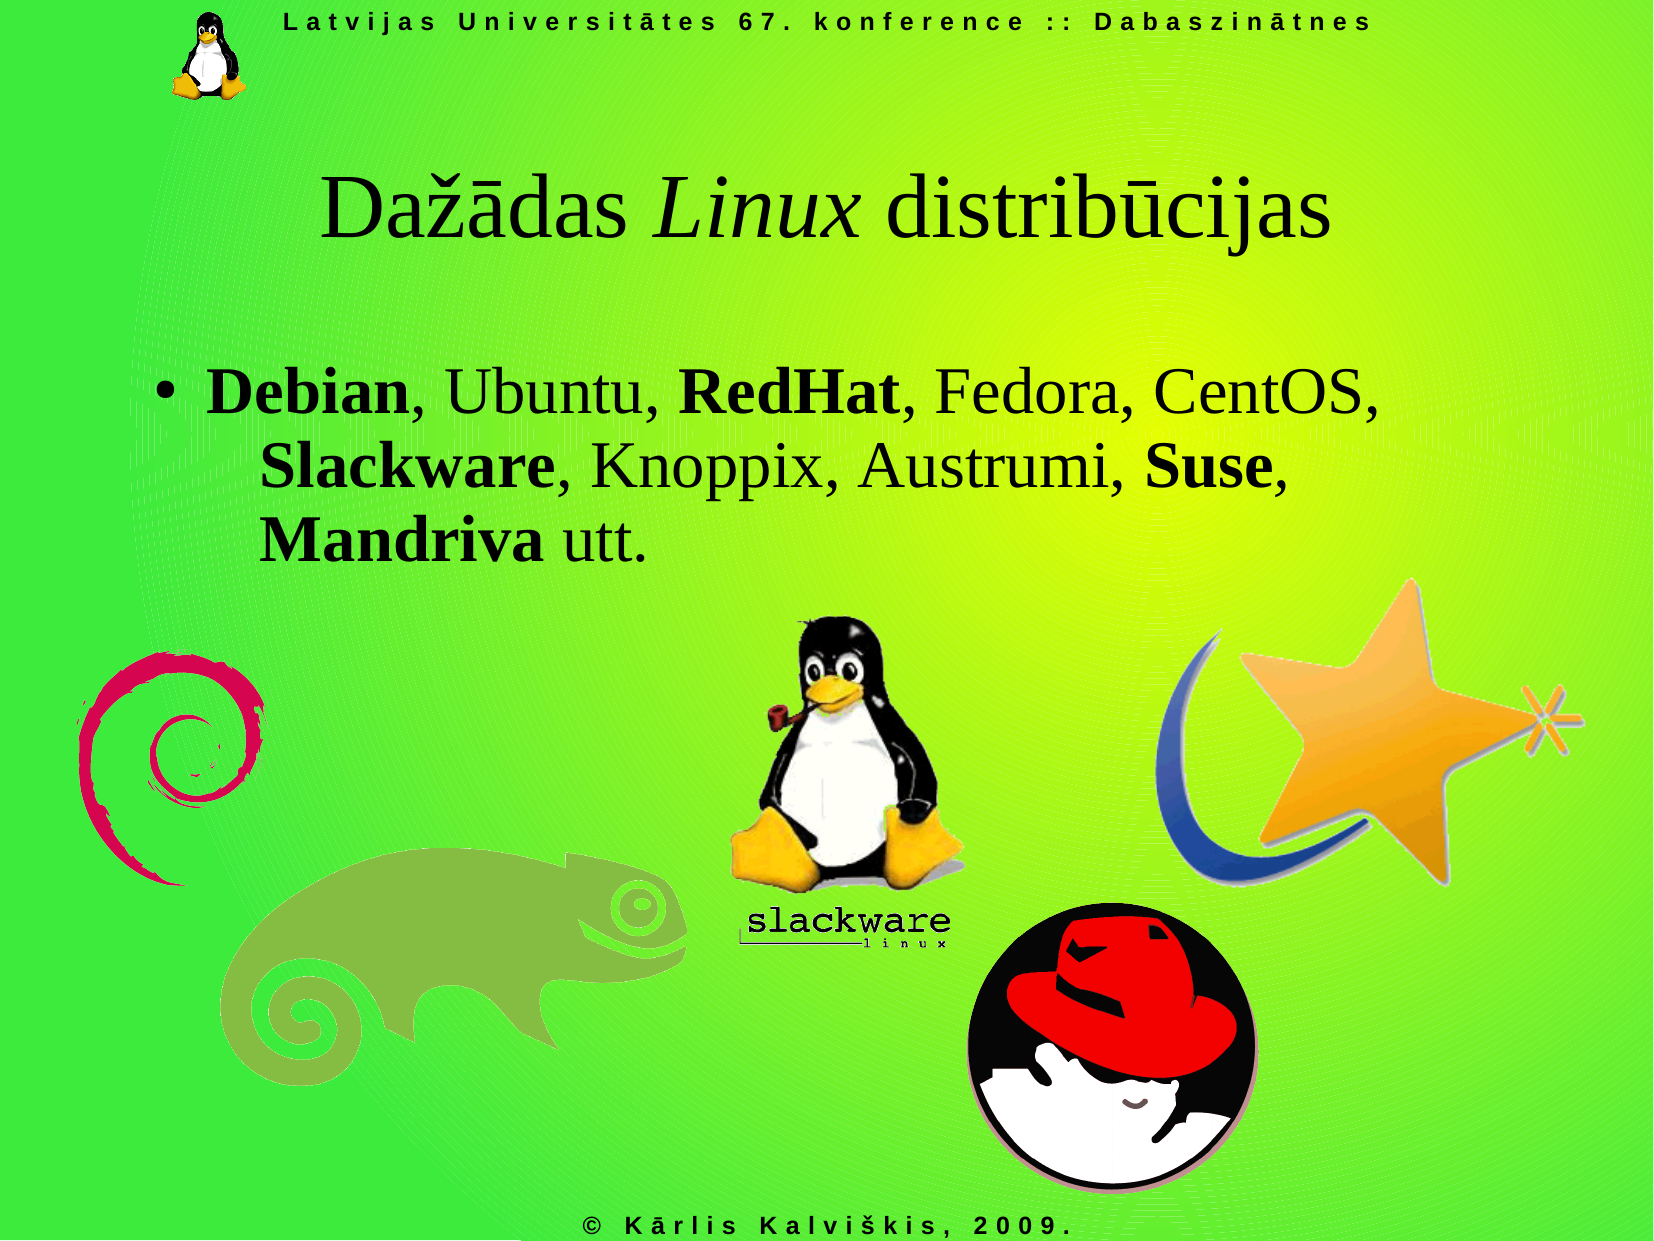

# Dažādas Linux distribūcijas
Debian, Ubuntu, RedHat, Fedora, CentOS, Slackware, Knoppix, Austrumi, Suse, Mandriva utt.